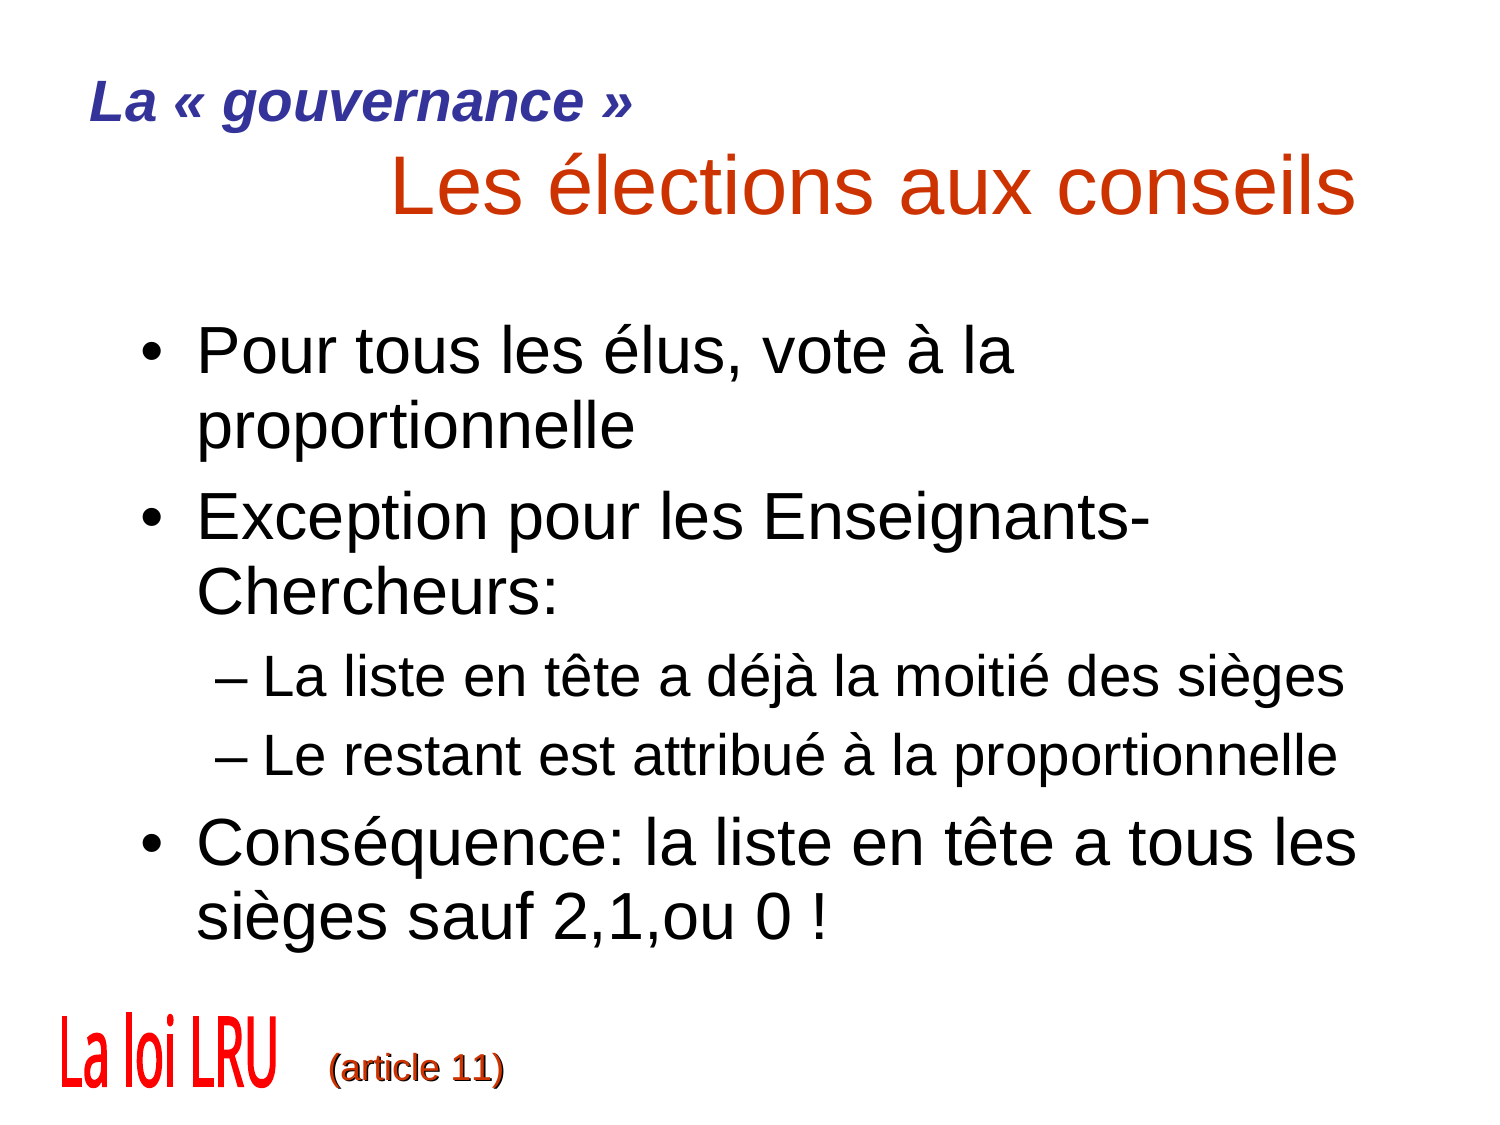

# La « gouvernance » Les élections aux conseils
Pour tous les élus, vote à la proportionnelle
Exception pour les Enseignants-Chercheurs:
La liste en tête a déjà la moitié des sièges
Le restant est attribué à la proportionnelle
Conséquence: la liste en tête a tous les sièges sauf 2,1,ou 0 !
La loi LRU
(article 11)